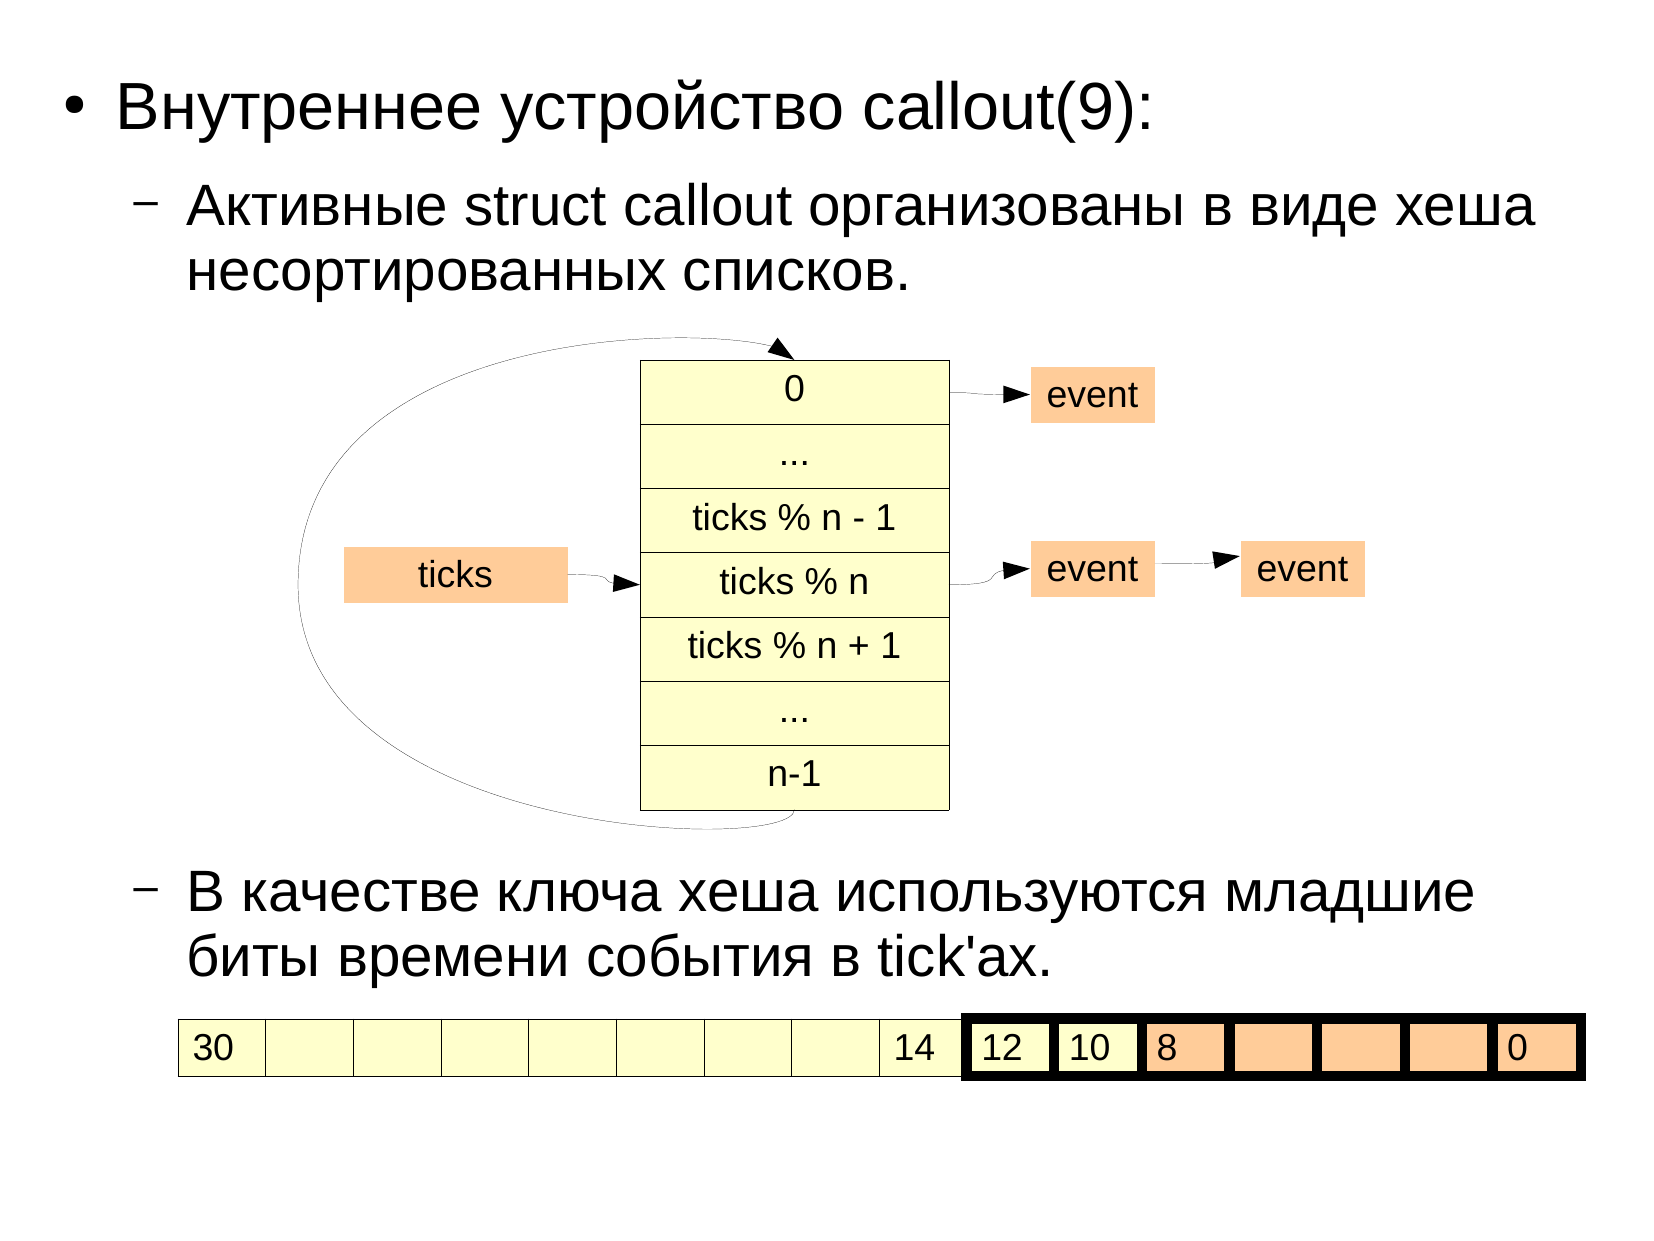

# Внутреннее устройство callout(9):
Активные struct callout организованы в виде хеша несортированных списков.
В качестве ключа хеша используются младшие биты времени события в tick'ах.
| 0 |
| --- |
| ... |
| ticks % n - 1 |
| ticks % n |
| ticks % n + 1 |
| ... |
| n-1 |
| event |
| --- |
| event |
| --- |
| event |
| --- |
| ticks |
| --- |
| 30 | | | | | | | | 14 | 12 | 10 | 8 | | | | 0 |
| --- | --- | --- | --- | --- | --- | --- | --- | --- | --- | --- | --- | --- | --- | --- | --- |